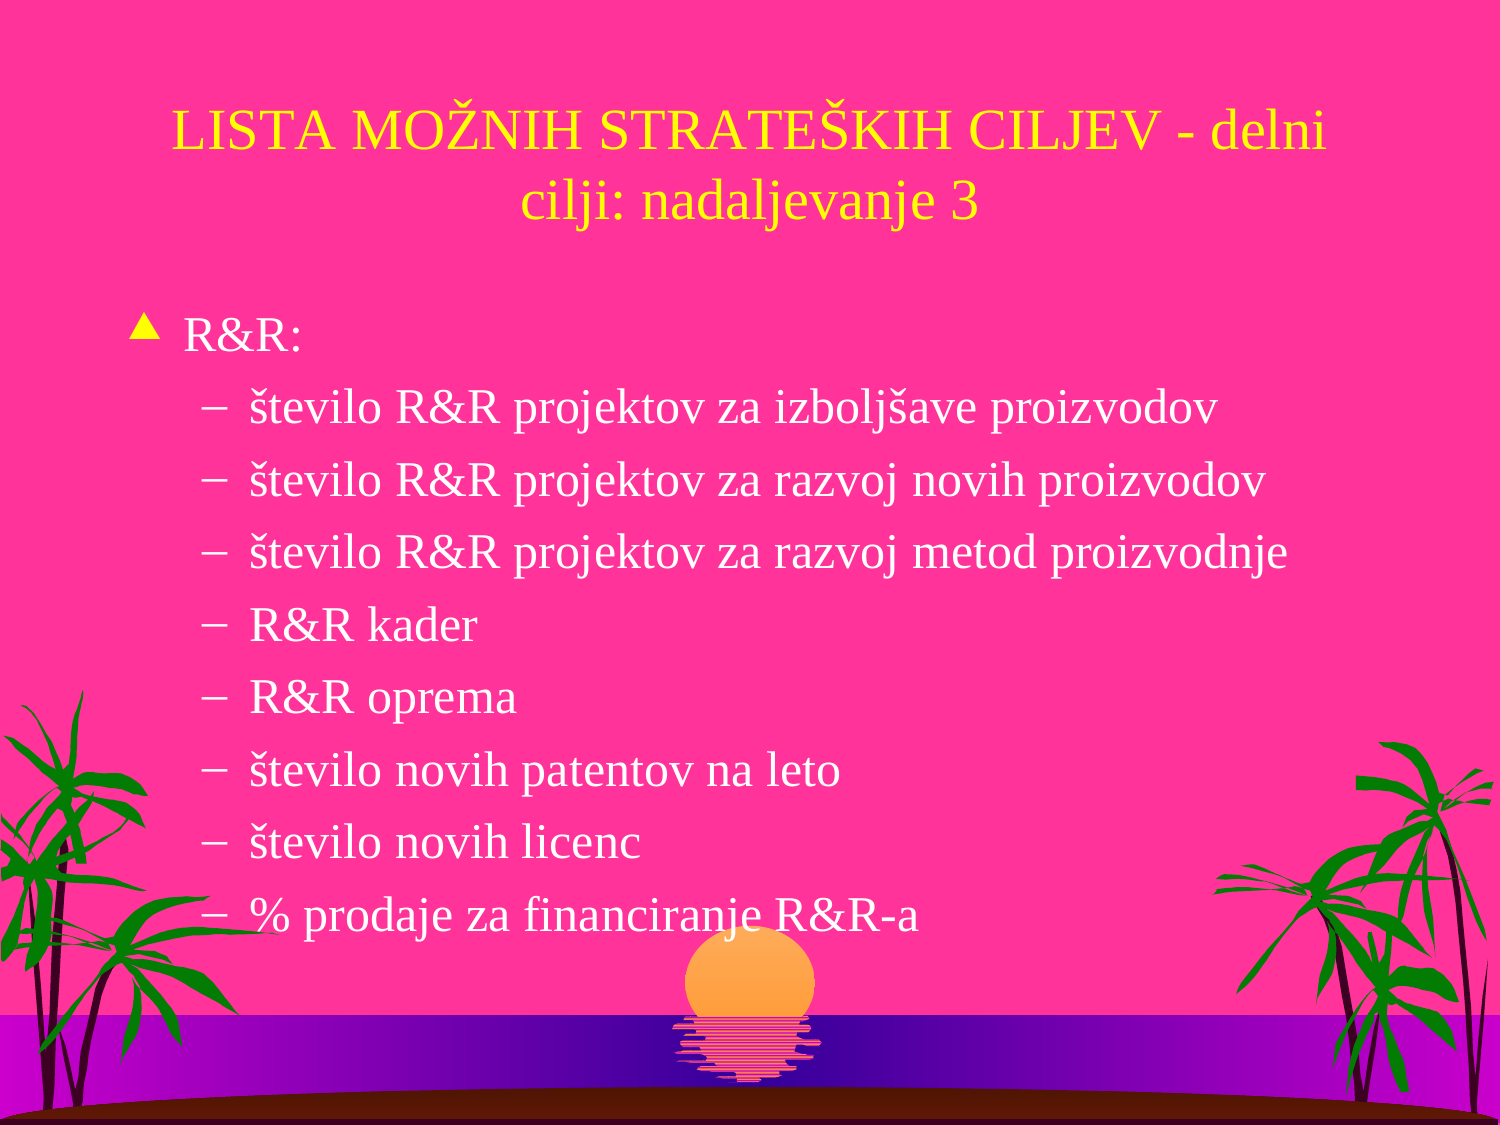

# LISTA MOŽNIH STRATEŠKIH CILJEV - delni cilji: nadaljevanje 3
R&R:
število R&R projektov za izboljšave proizvodov
število R&R projektov za razvoj novih proizvodov
število R&R projektov za razvoj metod proizvodnje
R&R kader
R&R oprema
število novih patentov na leto
število novih licenc
% prodaje za financiranje R&R-a